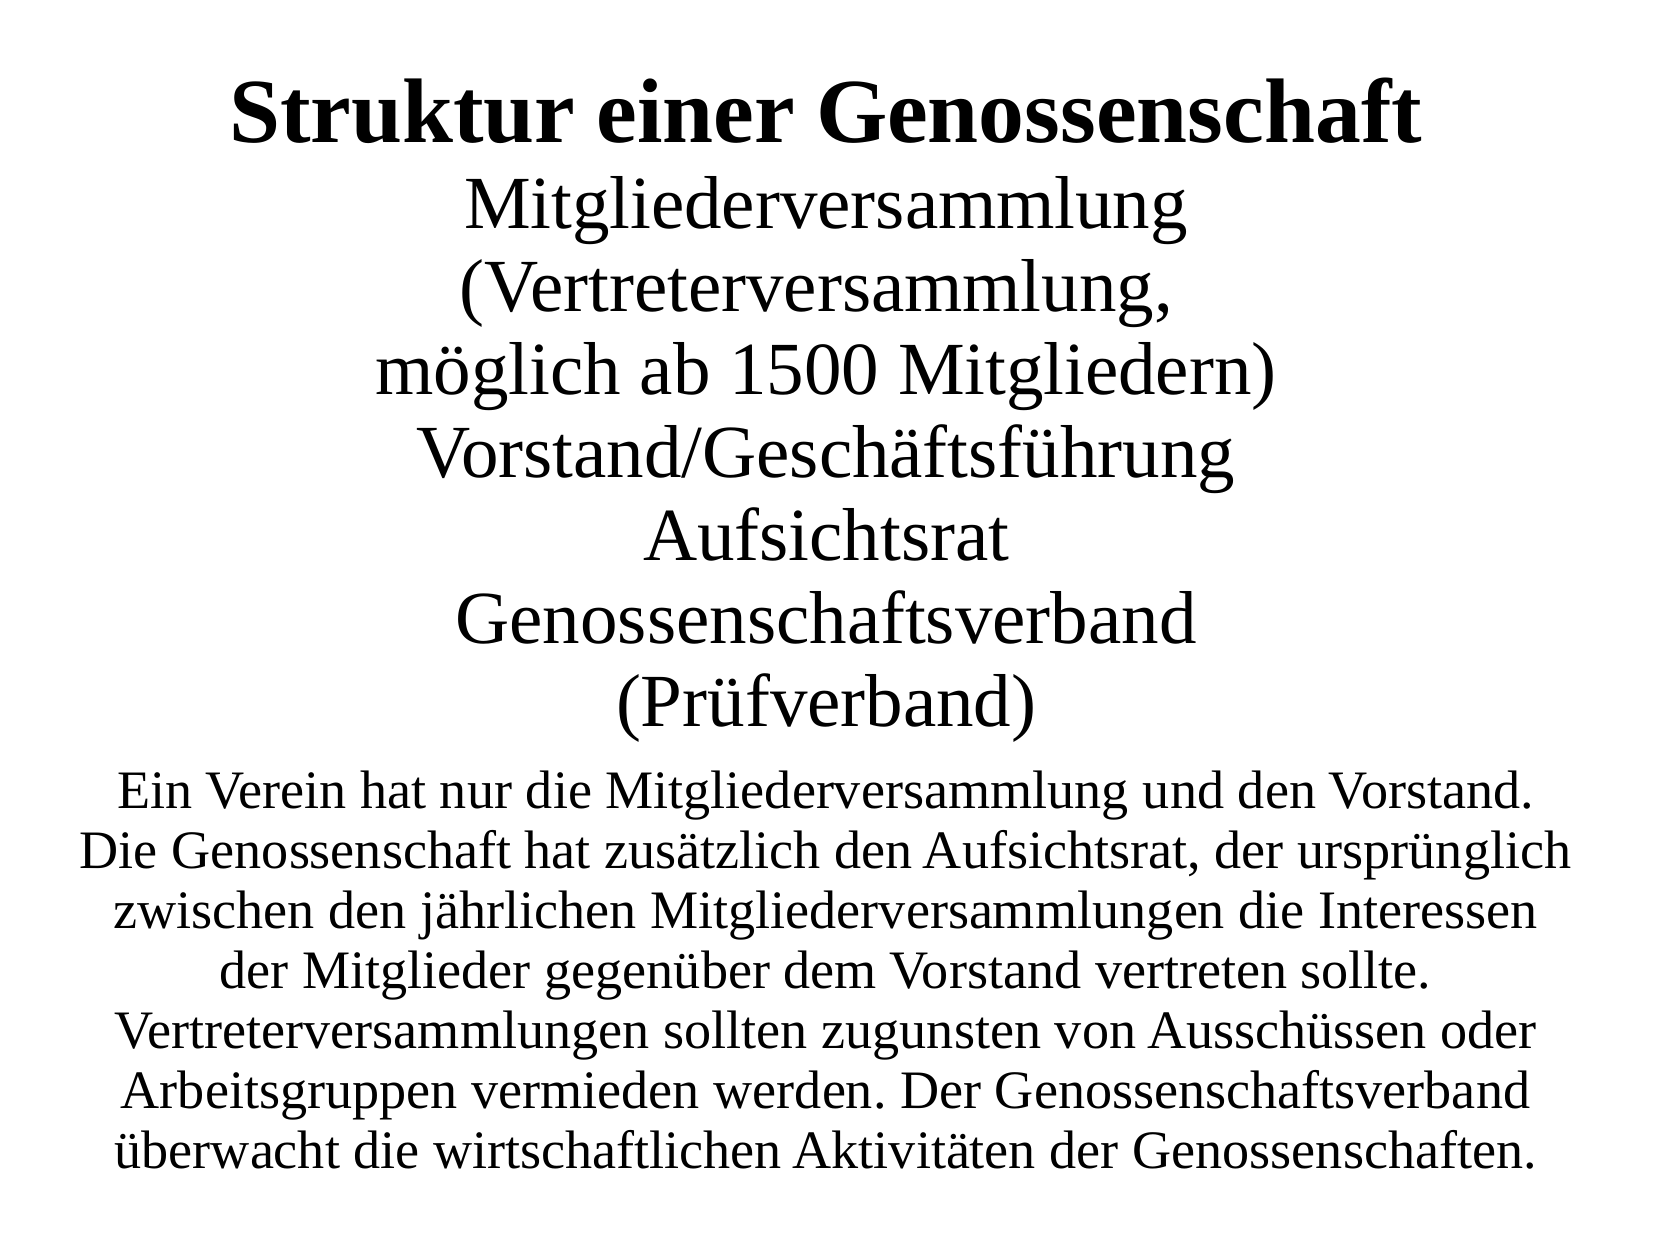

Struktur einer Genossenschaft
Mitgliederversammlung
(Vertreterversammlung,
möglich ab 1500 Mitgliedern)
Vorstand/Geschäftsführung
Aufsichtsrat
Genossenschaftsverband
(Prüfverband)
Ein Verein hat nur die Mitgliederversammlung und den Vorstand. Die Genossenschaft hat zusätzlich den Aufsichtsrat, der ursprünglich zwischen den jährlichen Mitgliederversammlungen die Interessen der Mitglieder gegenüber dem Vorstand vertreten sollte. Vertreterversammlungen sollten zugunsten von Ausschüssen oder Arbeitsgruppen vermieden werden. Der Genossenschaftsverband überwacht die wirtschaftlichen Aktivitäten der Genossenschaften.